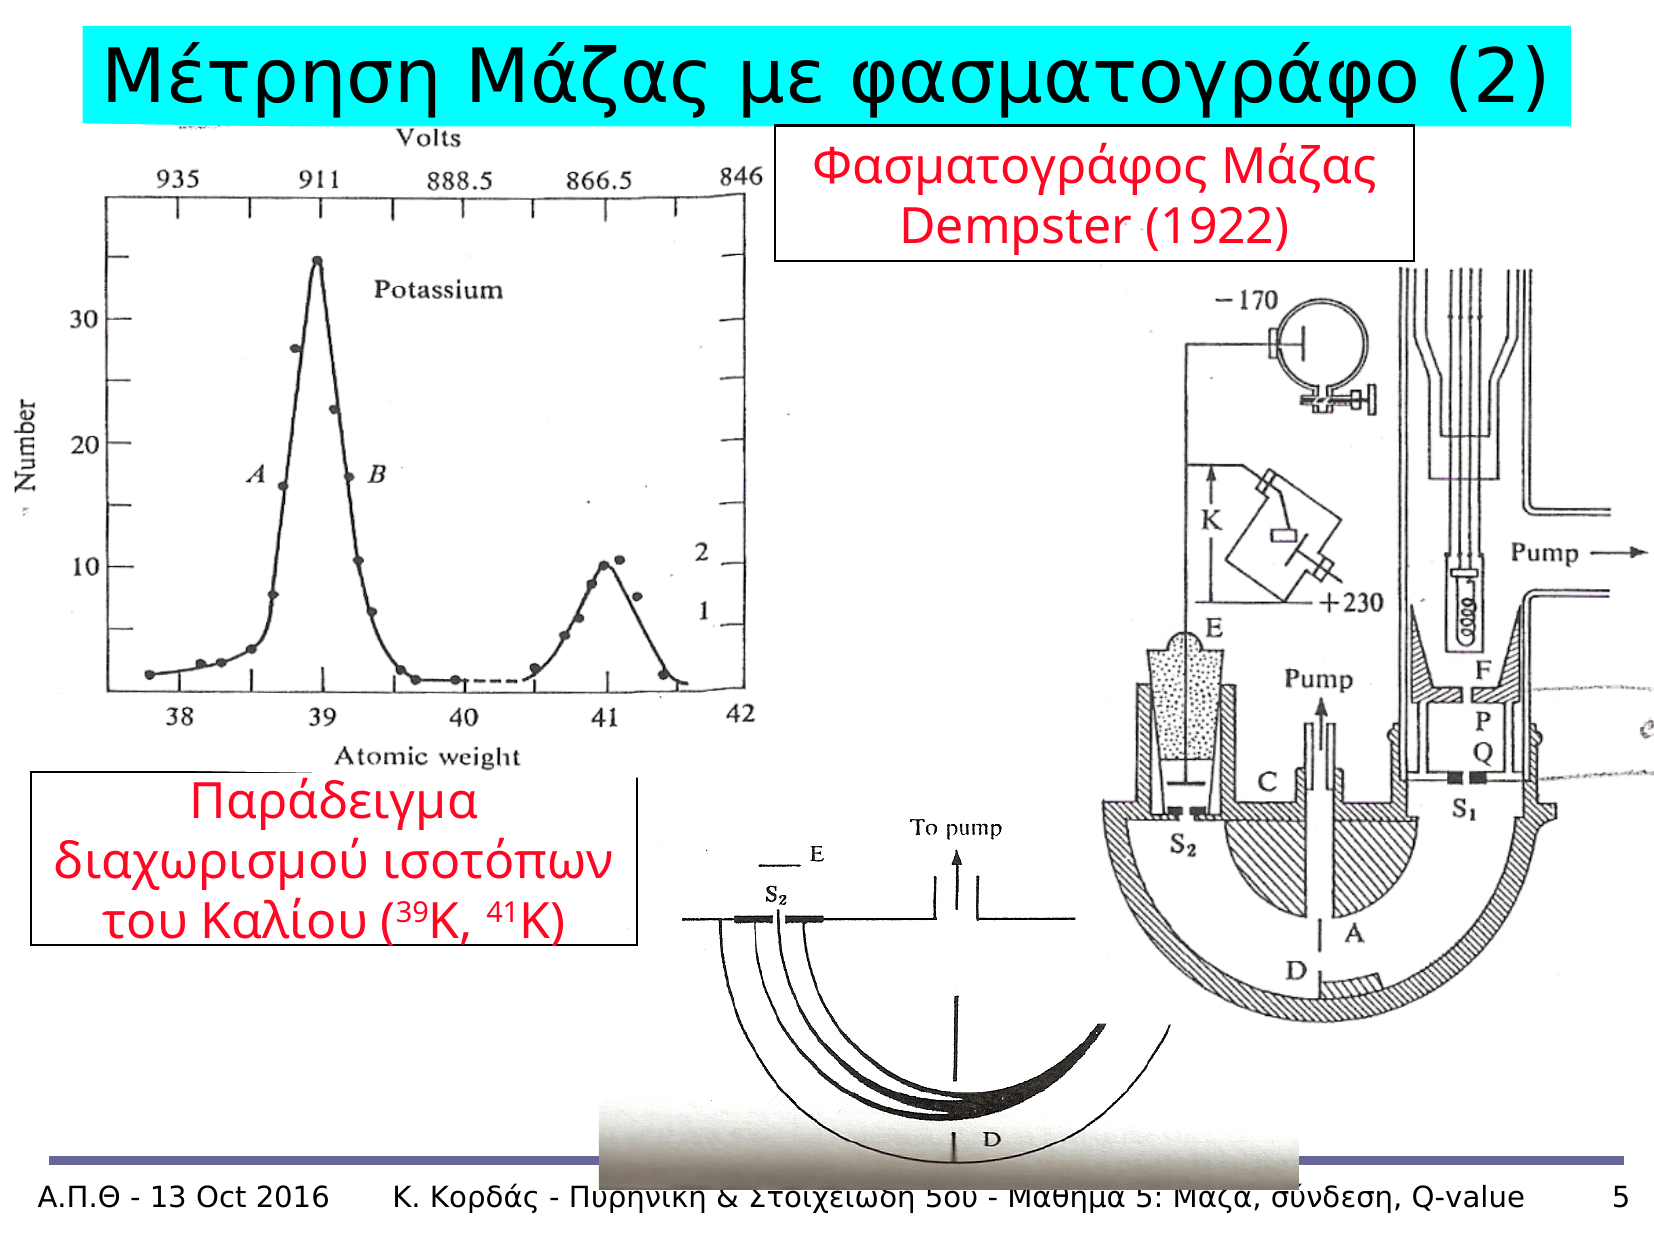

# Μέτρηση Μάζας με φασματογράφο (2)
Φασματογράφος Μάζας
Dempster (1922)
Παράδειγμα διαχωρισμού ισοτόπων του Καλίου (39Κ, 41Κ)
Α.Π.Θ - 13 Oct 2016
Κ. Κορδάς - Πυρηνική & Στοιχειώδη 5ου - Μάθημα 5: Mάζα, σύνδεση, Q-value
5